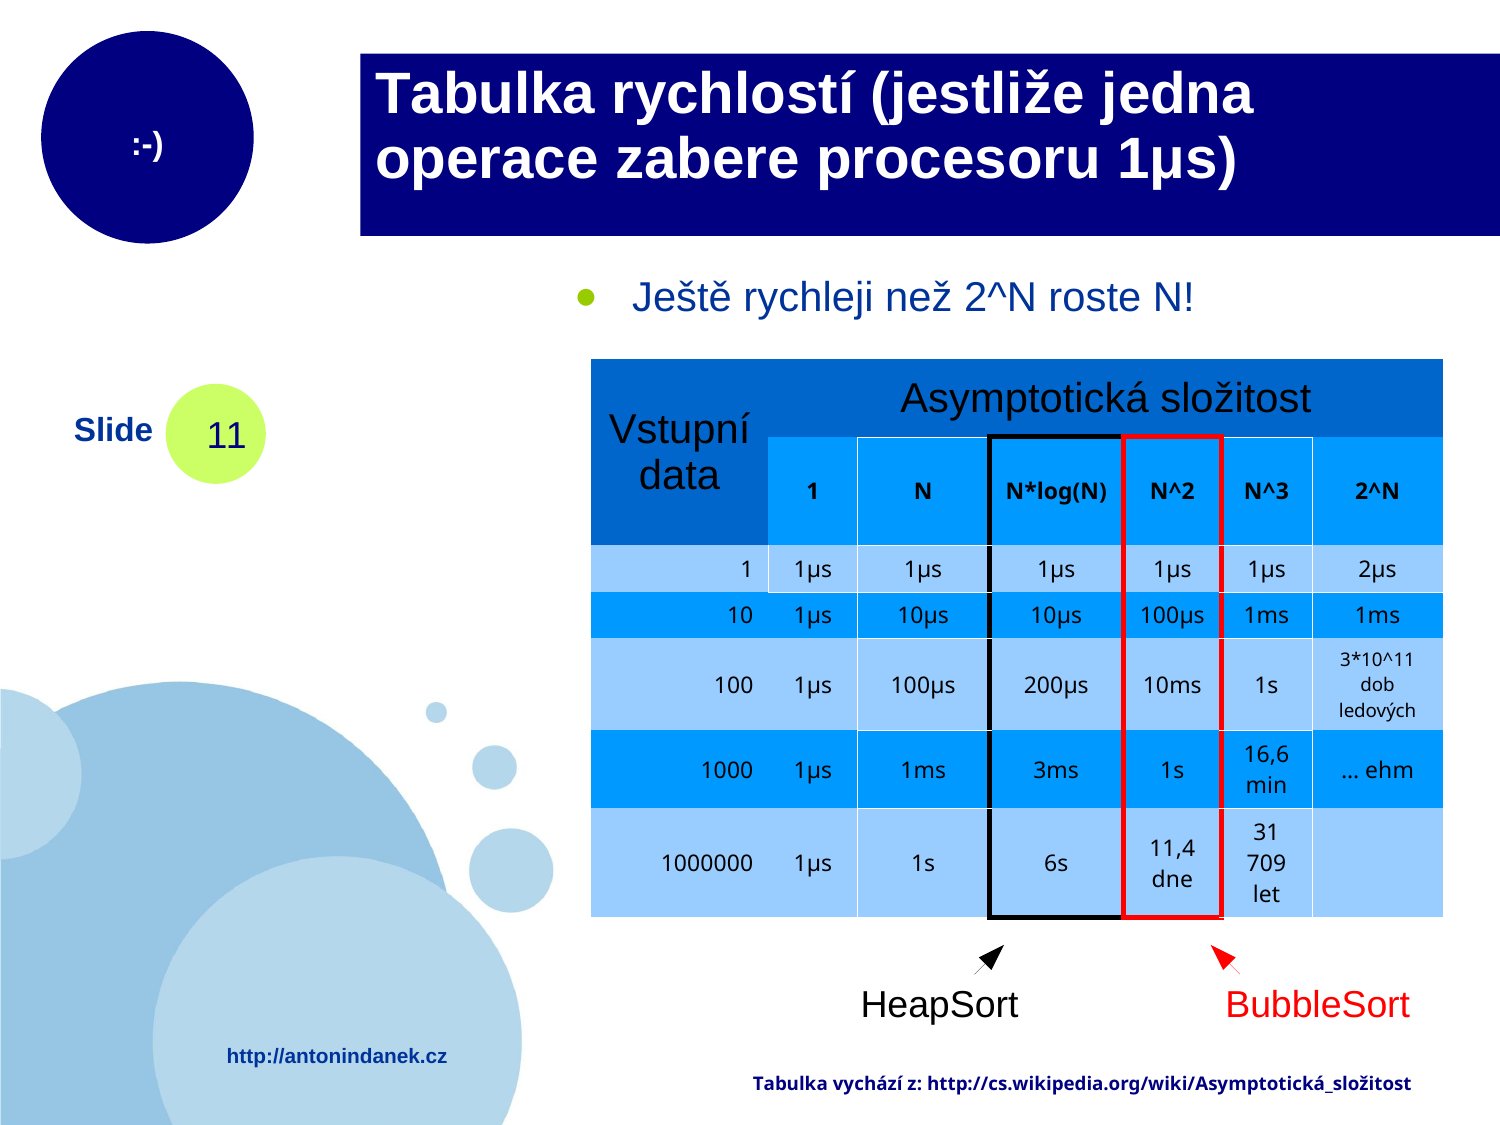

# Tabulka rychlostí (jestliže jedna operace zabere procesoru 1μs)
Ještě rychleji než 2^N roste N!
| Vstupní data | Asymptotická složitost | | | | | |
| --- | --- | --- | --- | --- | --- | --- |
| | 1 | N | N\*log(N) | N^2 | N^3 | 2^N |
| 1 | 1μs | 1μs | 1μs | 1μs | 1μs | 2μs |
| 10 | 1μs | 10μs | 10μs | 100μs | 1ms | 1ms |
| 100 | 1μs | 100μs | 200μs | 10ms | 1s | 3\*10^11 dob ledových |
| 1000 | 1μs | 1ms | 3ms | 1s | 16,6 min | … ehm |
| 1000000 | 1μs | 1s | 6s | 11,4 dne | 31 709 let | |
HeapSort
BubbleSort
Tabulka vychází z: http://cs.wikipedia.org/wiki/Asymptotická_složitost